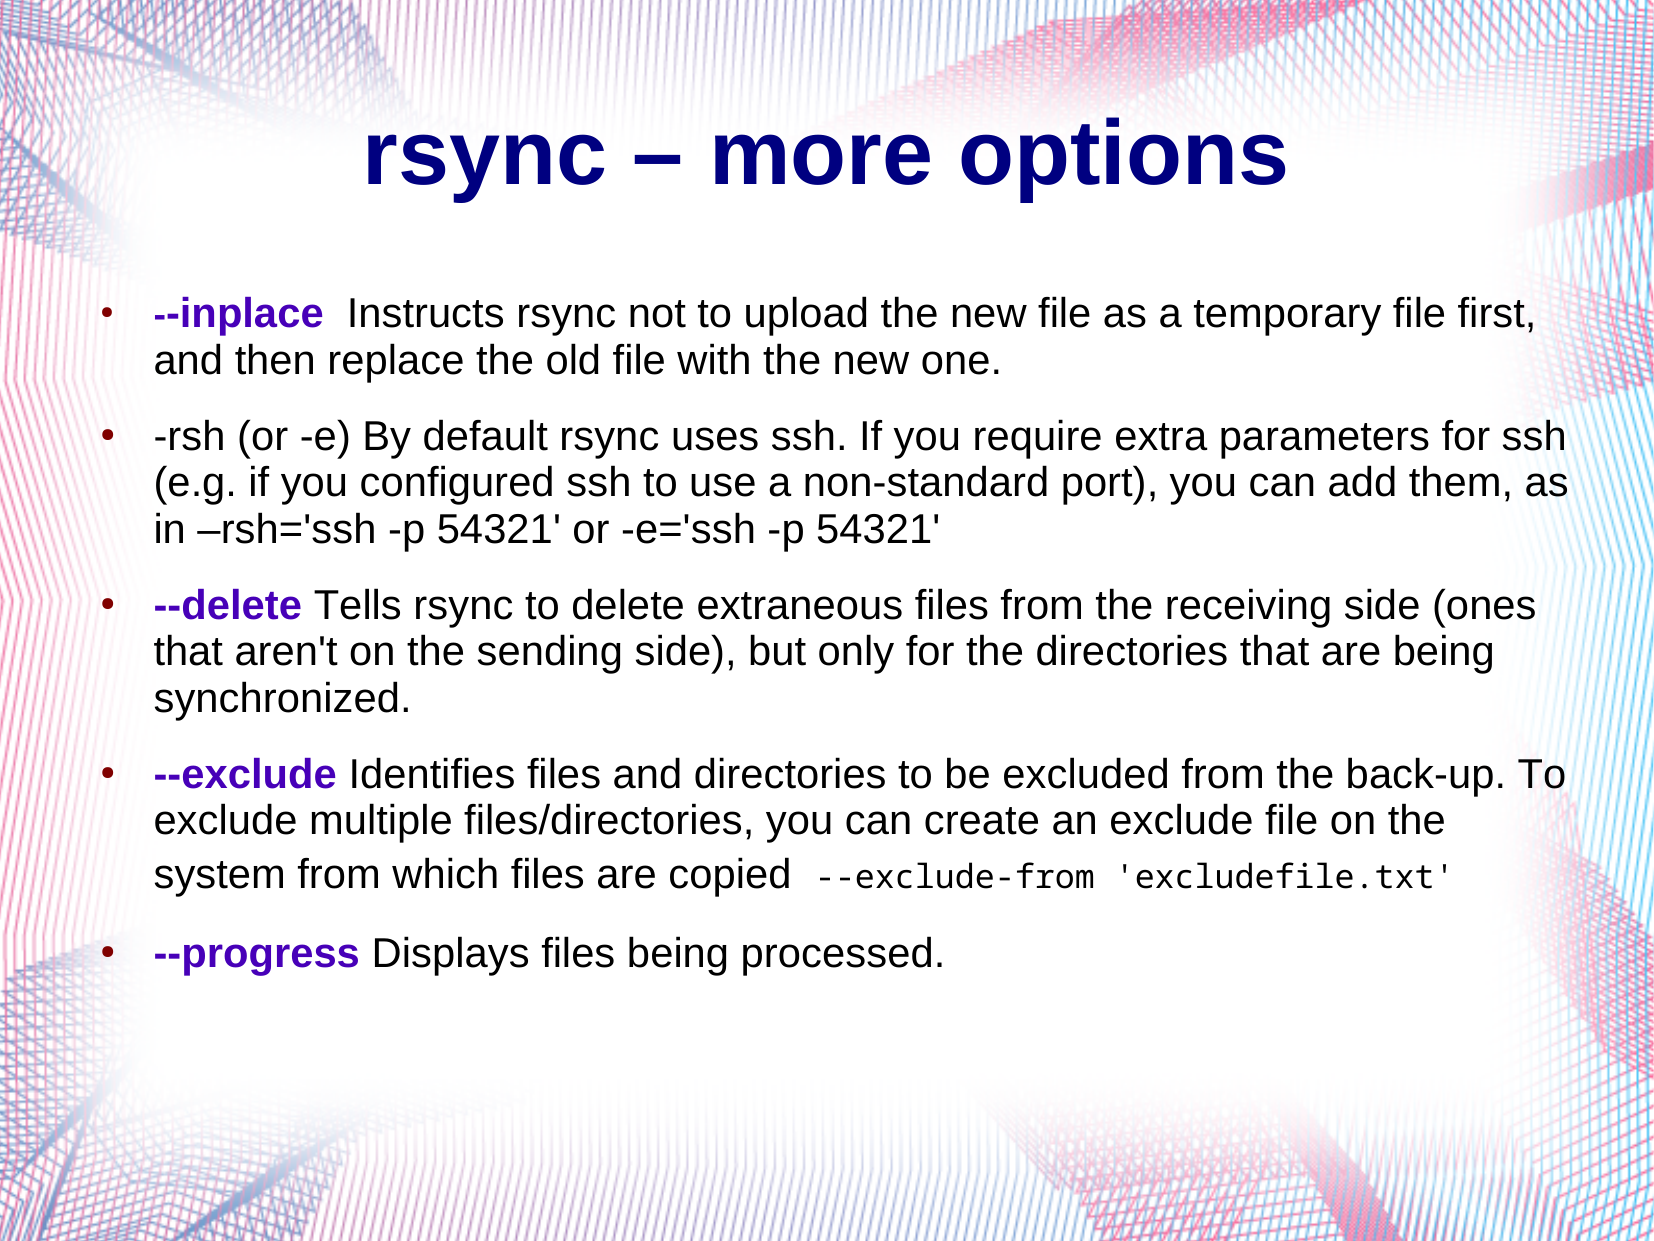

# rsync – more options
--inplace Instructs rsync not to upload the new file as a temporary file first, and then replace the old file with the new one.
-rsh (or -e) By default rsync uses ssh. If you require extra parameters for ssh (e.g. if you configured ssh to use a non-standard port), you can add them, as in –rsh='ssh -p 54321' or -e='ssh -p 54321'
--delete Tells rsync to delete extraneous files from the receiving side (ones that aren't on the sending side), but only for the directories that are being synchronized.
--exclude Identifies files and directories to be excluded from the back-up. To exclude multiple files/directories, you can create an exclude file on the system from which files are copied --exclude-from 'excludefile.txt'
--progress Displays files being processed.